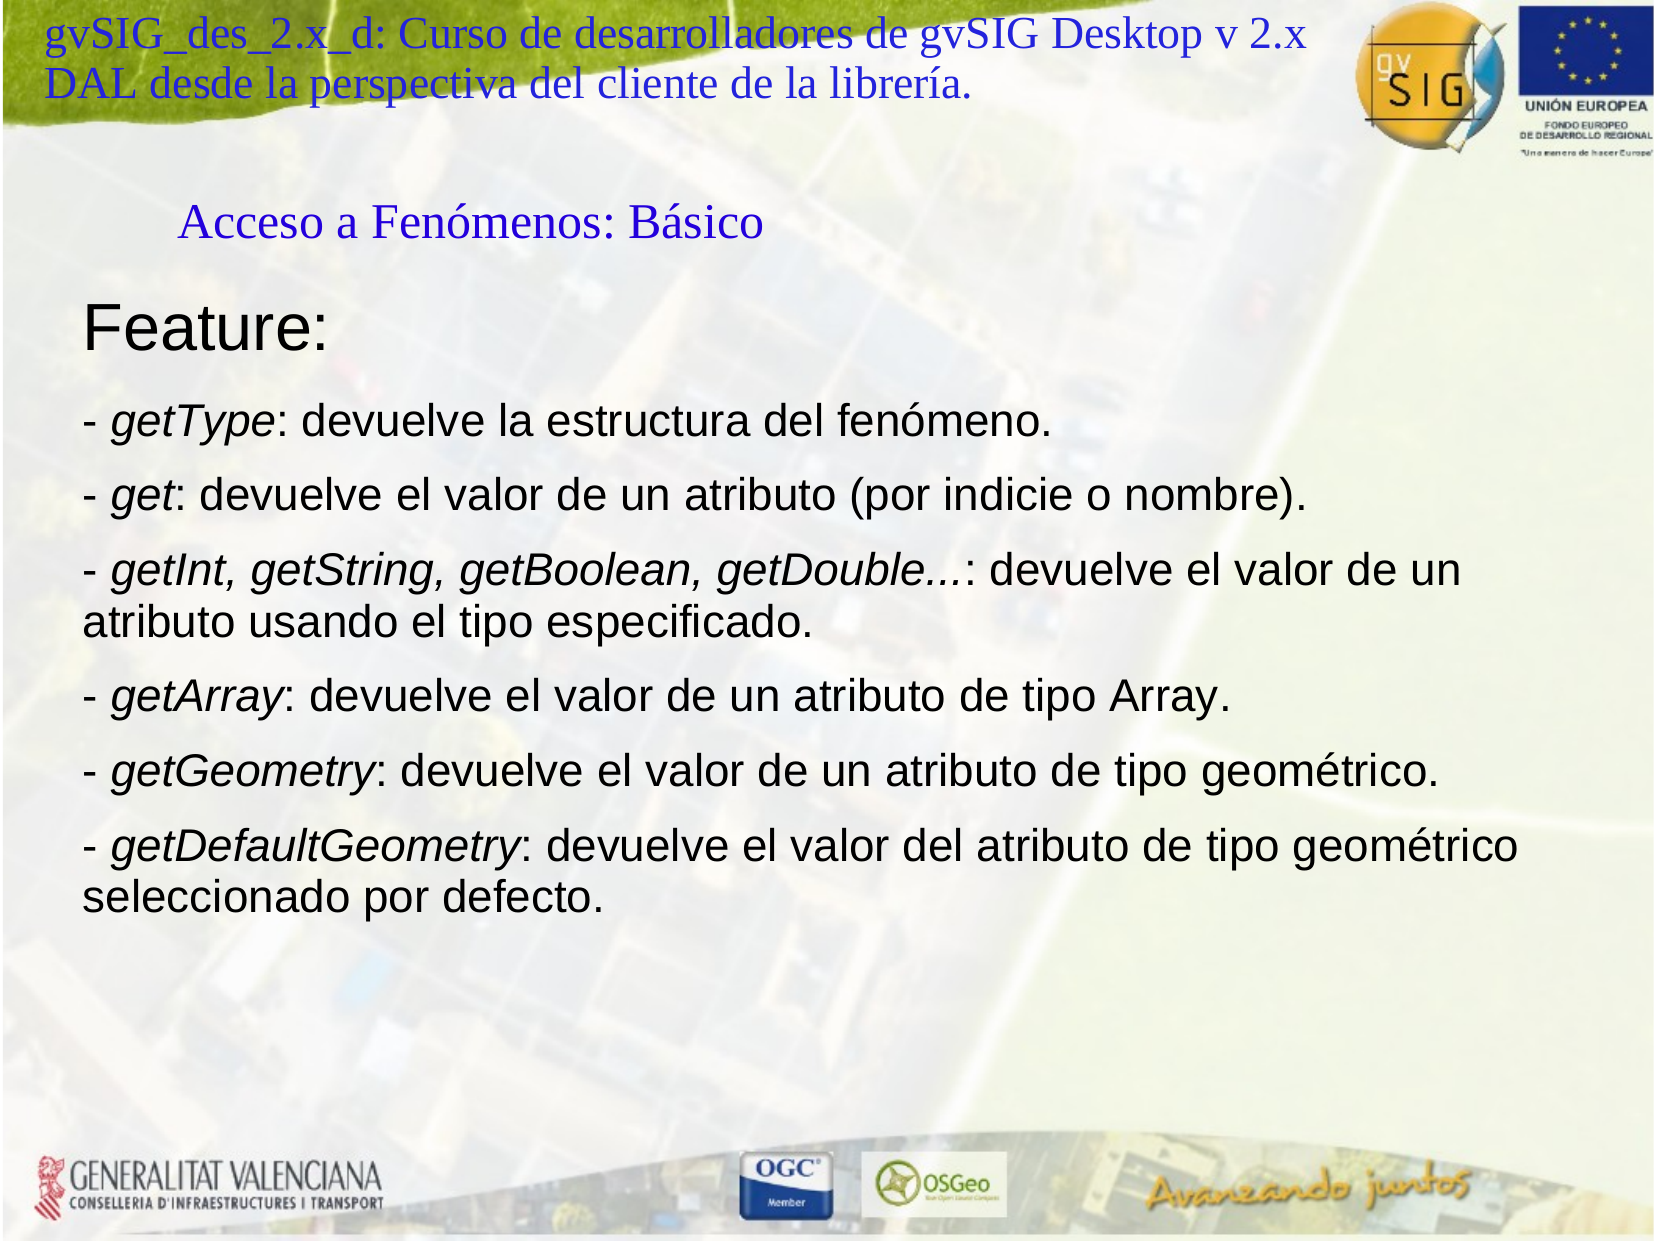

# Acceso a Fenómenos: Básico
Feature:
- getType: devuelve la estructura del fenómeno.
- get: devuelve el valor de un atributo (por indicie o nombre).
- getInt, getString, getBoolean, getDouble...: devuelve el valor de un atributo usando el tipo especificado.
- getArray: devuelve el valor de un atributo de tipo Array.
- getGeometry: devuelve el valor de un atributo de tipo geométrico.
- getDefaultGeometry: devuelve el valor del atributo de tipo geométrico seleccionado por defecto.